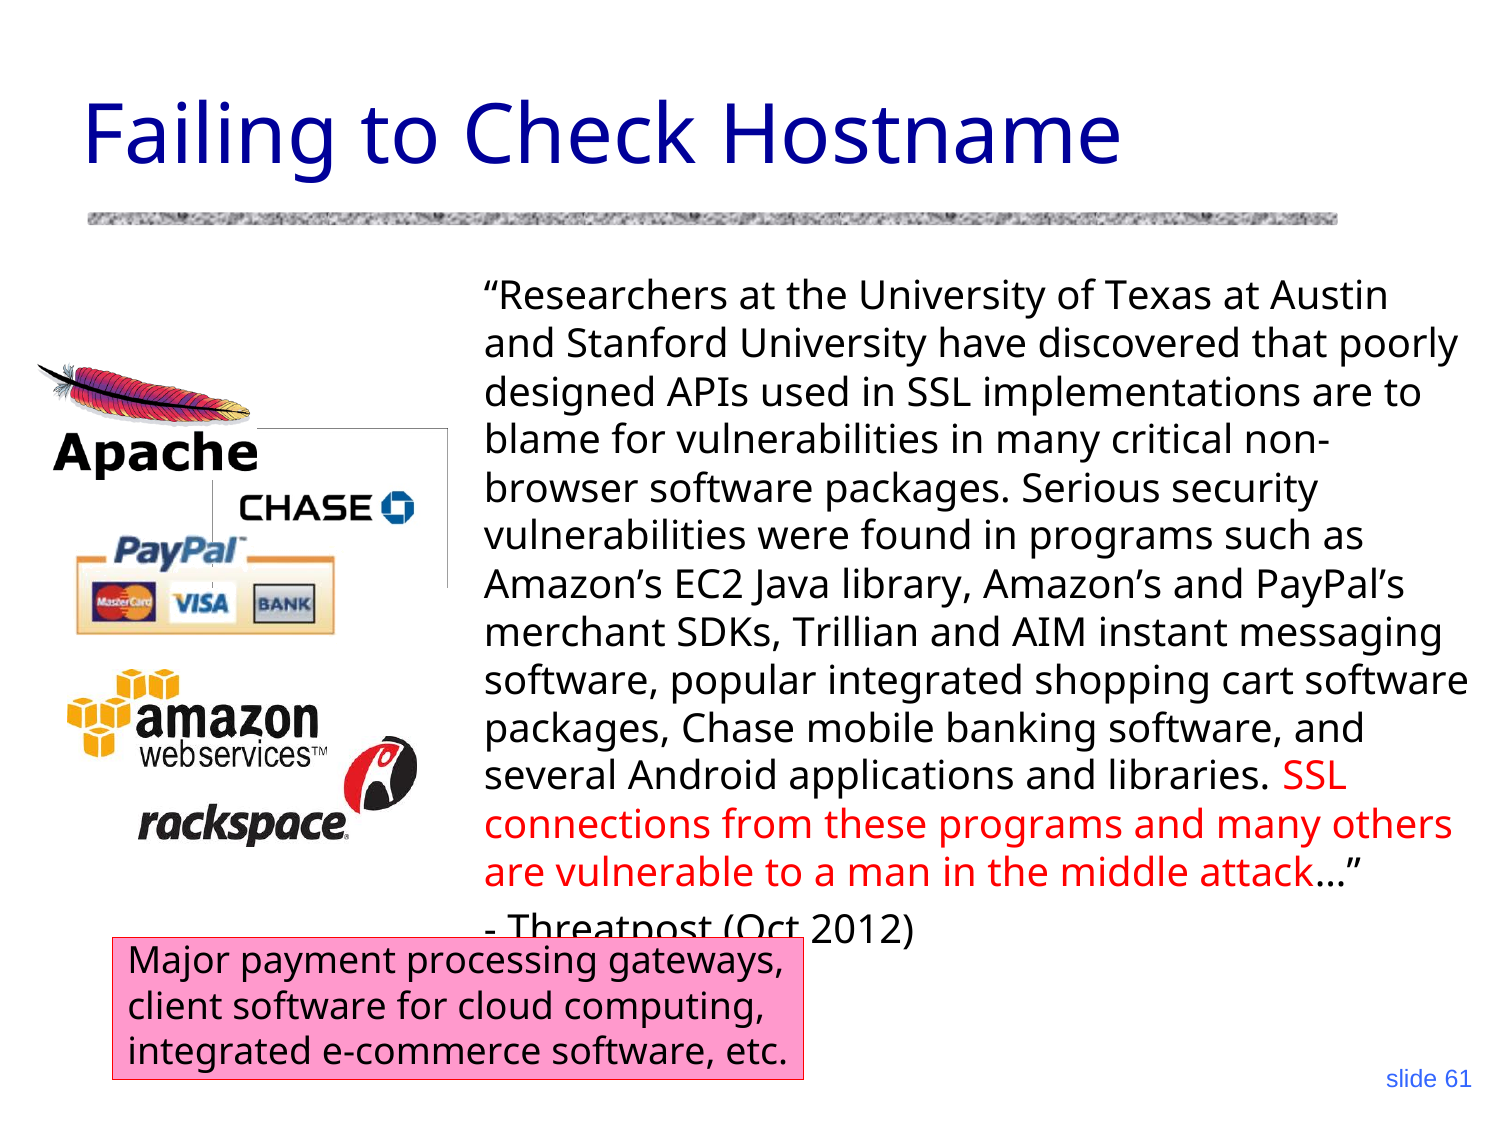

# Failing to Check Hostname
	“Researchers at the University of Texas at Austin and Stanford University have discovered that poorly designed APIs used in SSL implementations are to blame for vulnerabilities in many critical non-browser software packages. Serious security vulnerabilities were found in programs such as Amazon’s EC2 Java library, Amazon’s and PayPal’s merchant SDKs, Trillian and AIM instant messaging software, popular integrated shopping cart software packages, Chase mobile banking software, and several Android applications and libraries. SSL connections from these programs and many others are vulnerable to a man in the middle attack…”
				- Threatpost (Oct 2012)
Major payment processing gateways,
client software for cloud computing,
integrated e-commerce software, etc.
slide